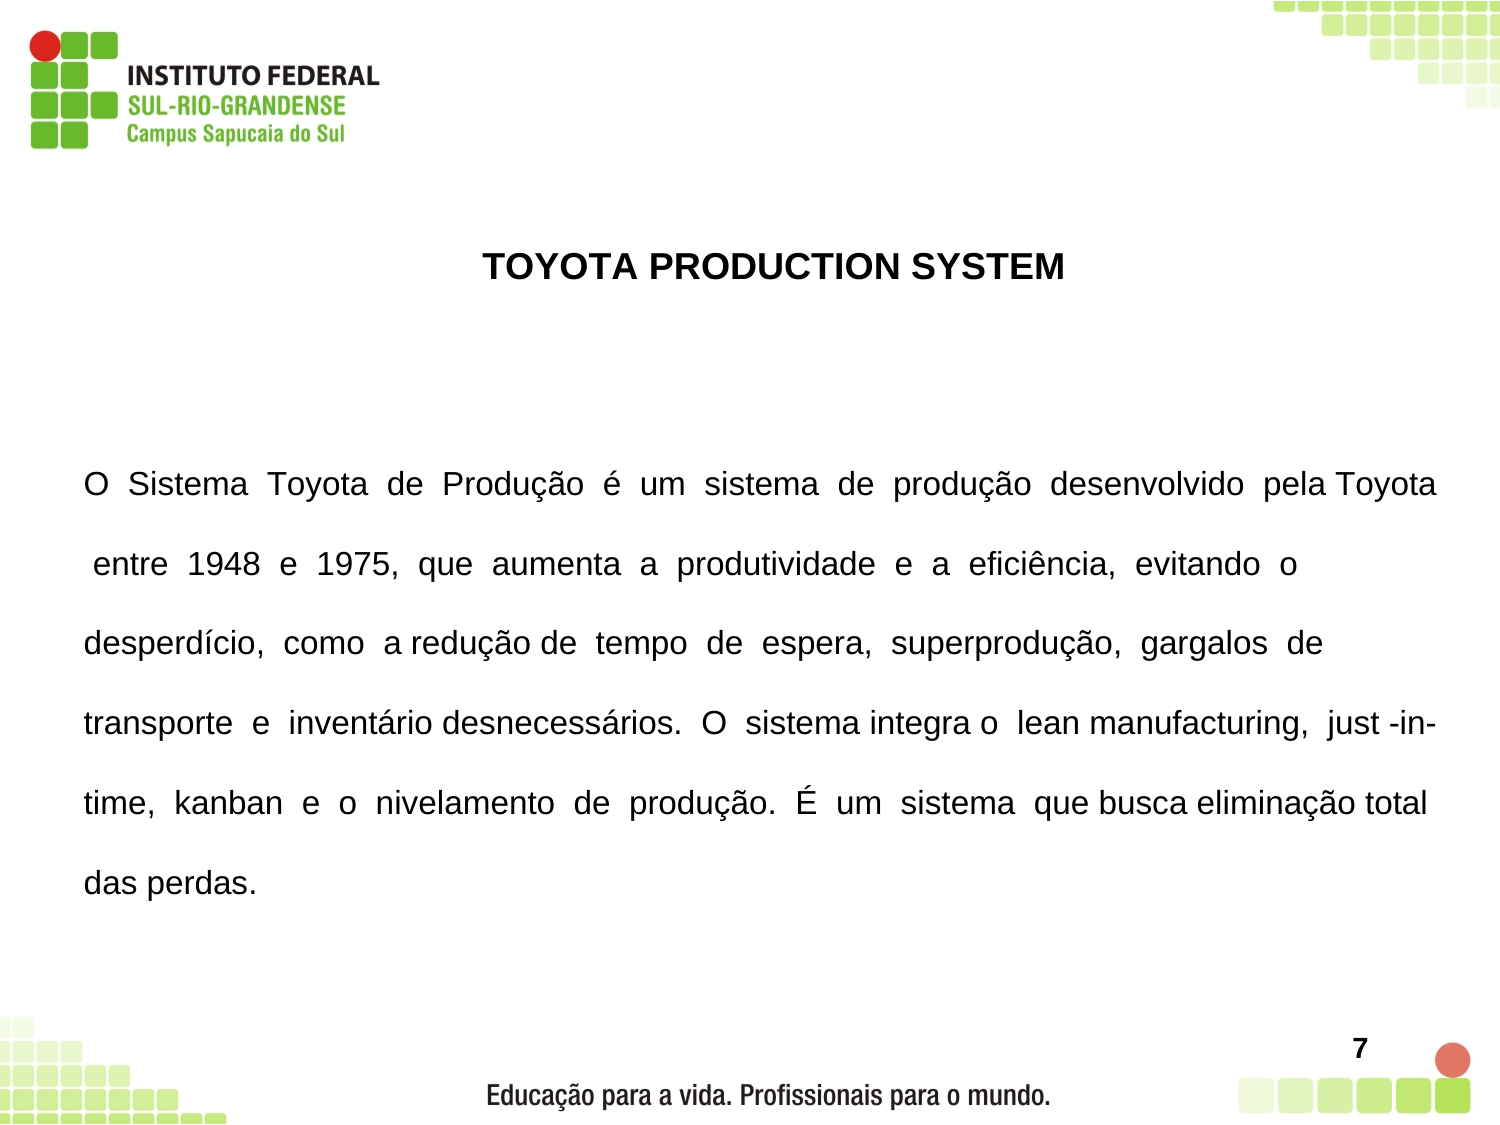

TOYOTA PRODUCTION SYSTEM
O Sistema Toyota de Produção é um sistema de produção desenvolvido pela Toyota entre 1948 e 1975, que aumenta a produtividade e a eficiência, evitando o desperdício, como a redução de tempo de espera, superprodução, gargalos de transporte e inventário desnecessários. O sistema integra o lean manufacturing, just -in-time, kanban e o nivelamento de produção. É um sistema que busca eliminação total das perdas.